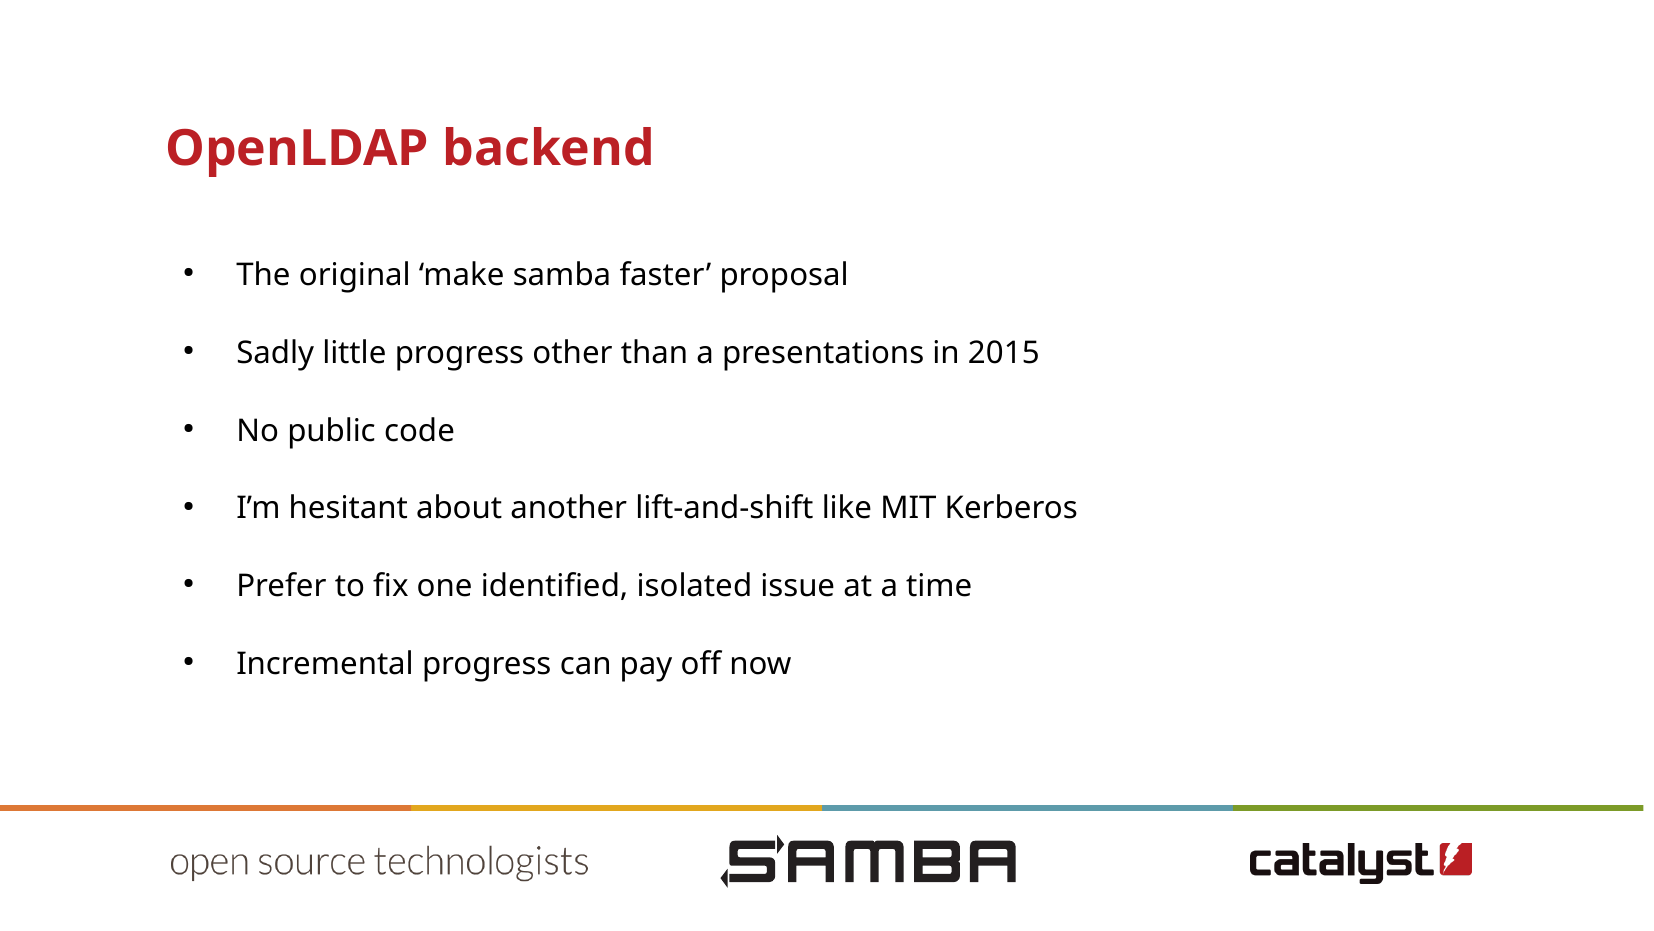

# OpenLDAP backend
The original ‘make samba faster’ proposal
Sadly little progress other than a presentations in 2015
No public code
I’m hesitant about another lift-and-shift like MIT Kerberos
Prefer to fix one identified, isolated issue at a time
Incremental progress can pay off now